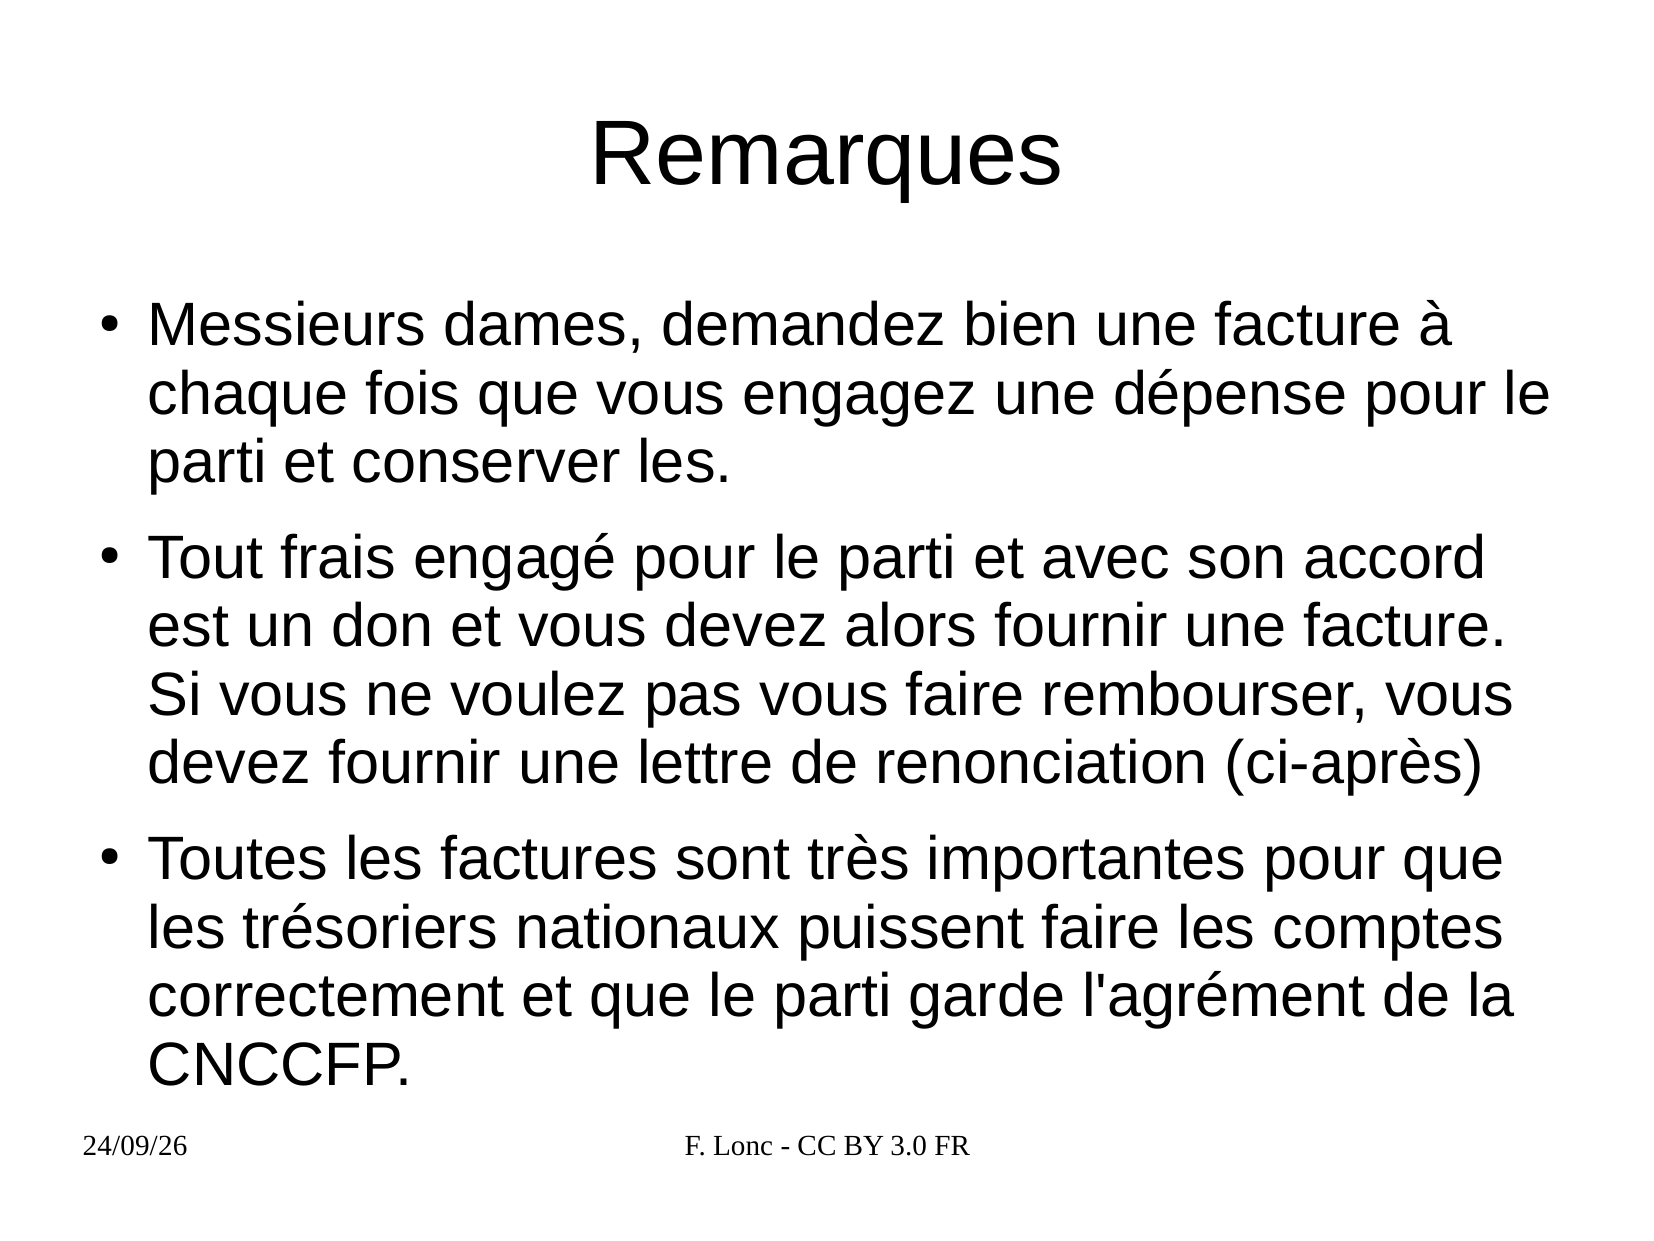

# Remarques
Messieurs dames, demandez bien une facture à chaque fois que vous engagez une dépense pour le parti et conserver les.
Tout frais engagé pour le parti et avec son accord est un don et vous devez alors fournir une facture. Si vous ne voulez pas vous faire rembourser, vous devez fournir une lettre de renonciation (ci-après)
Toutes les factures sont très importantes pour que les trésoriers nationaux puissent faire les comptes correctement et que le parti garde l'agrément de la CNCCFP.
F. Lonc - CC BY 3.0 FR